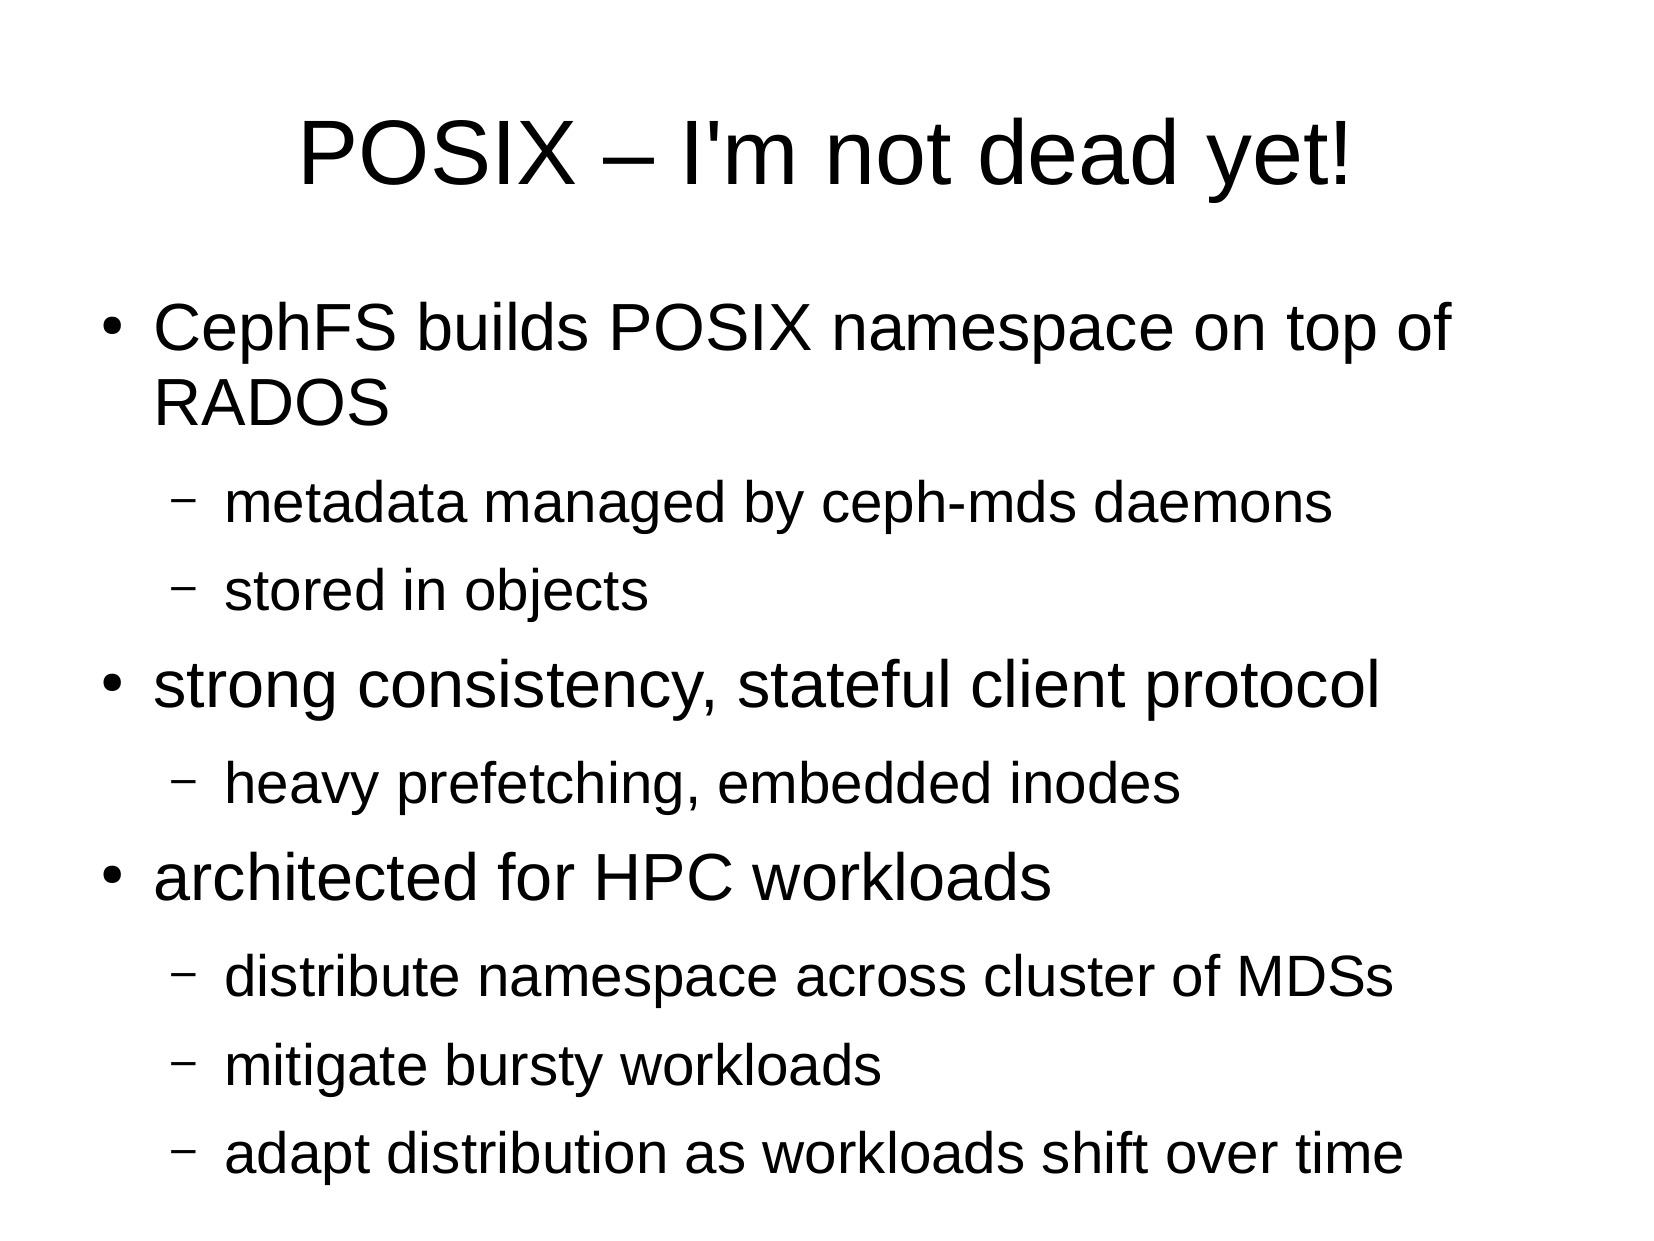

# POSIX – I'm not dead yet!
CephFS builds POSIX namespace on top of RADOS
metadata managed by ceph-mds daemons
stored in objects
strong consistency, stateful client protocol
heavy prefetching, embedded inodes
architected for HPC workloads
distribute namespace across cluster of MDSs
mitigate bursty workloads
adapt distribution as workloads shift over time